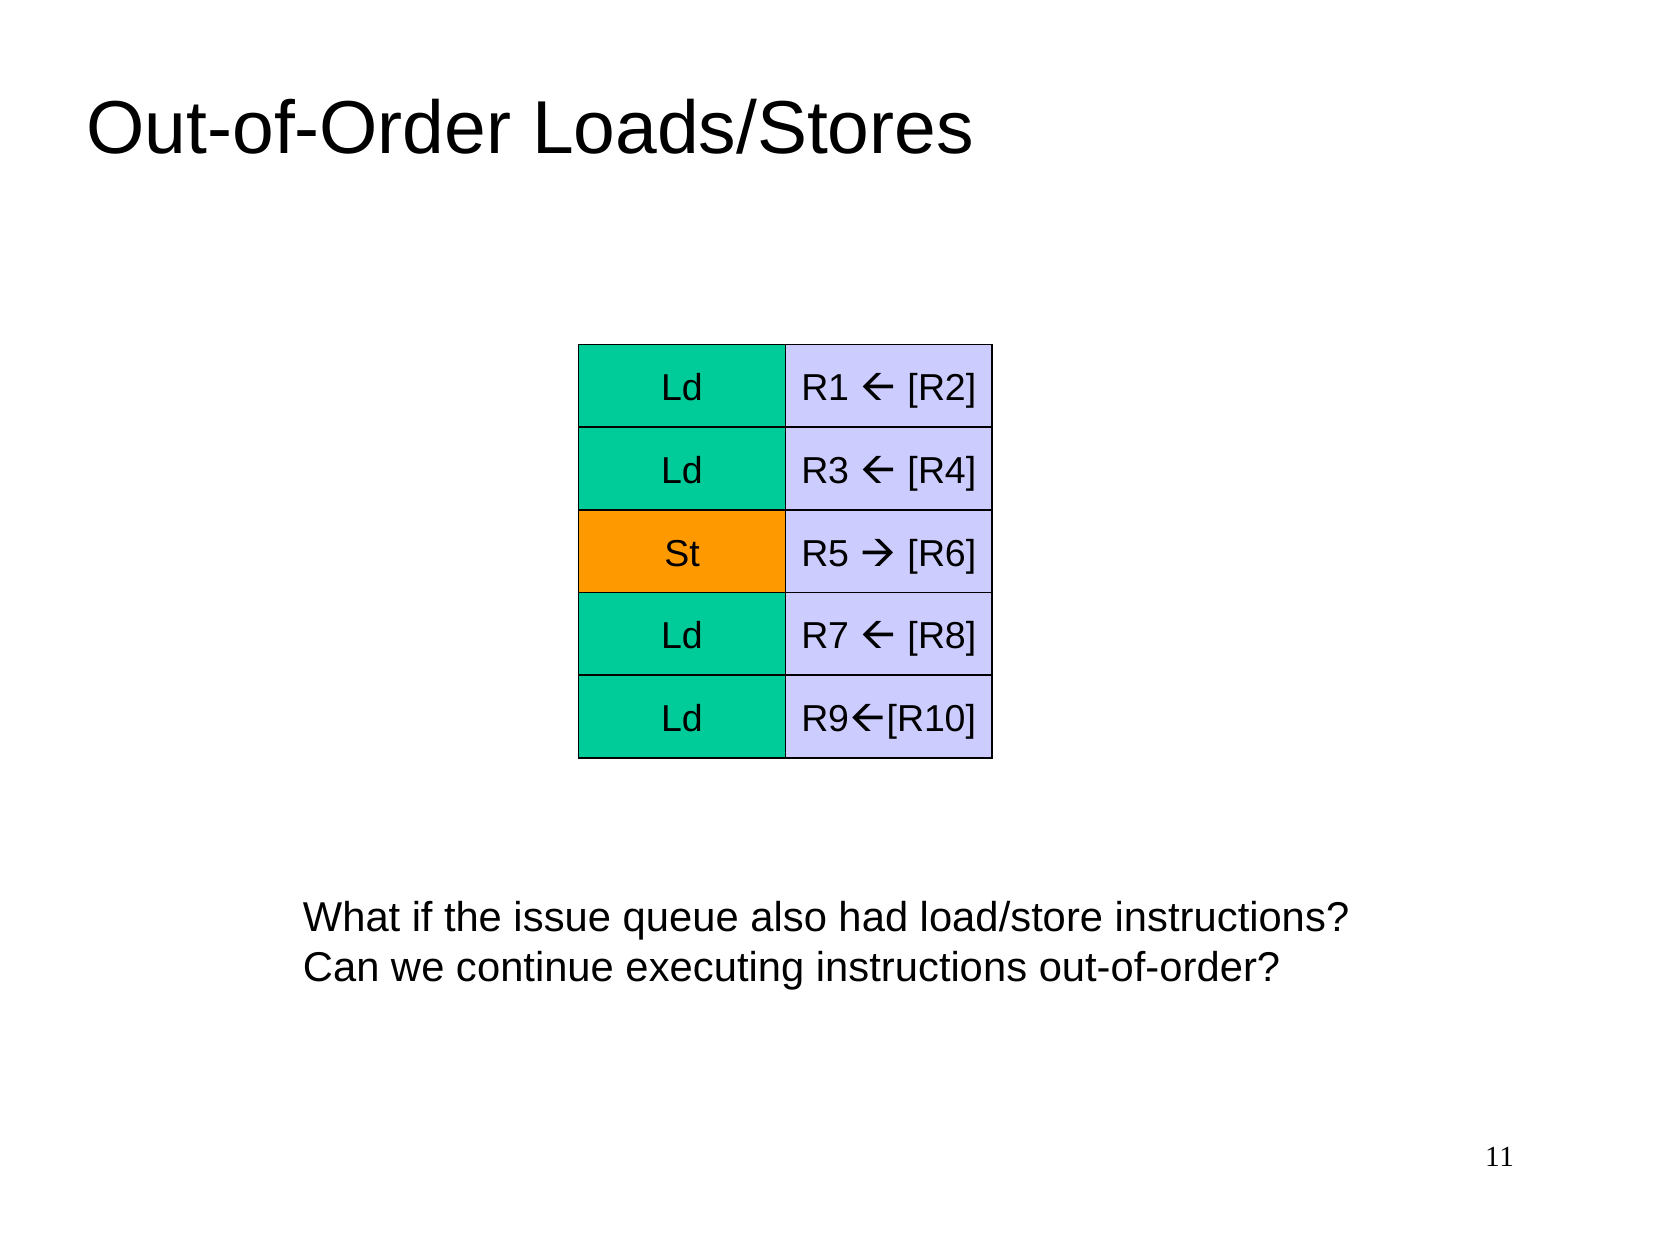

Out-of-Order Loads/Stores
Ld
R1  [R2]
Ld
R3  [R4]
St
R5  [R6]
Ld
R7  [R8]
Ld
R9[R10]
What if the issue queue also had load/store instructions?
Can we continue executing instructions out-of-order?